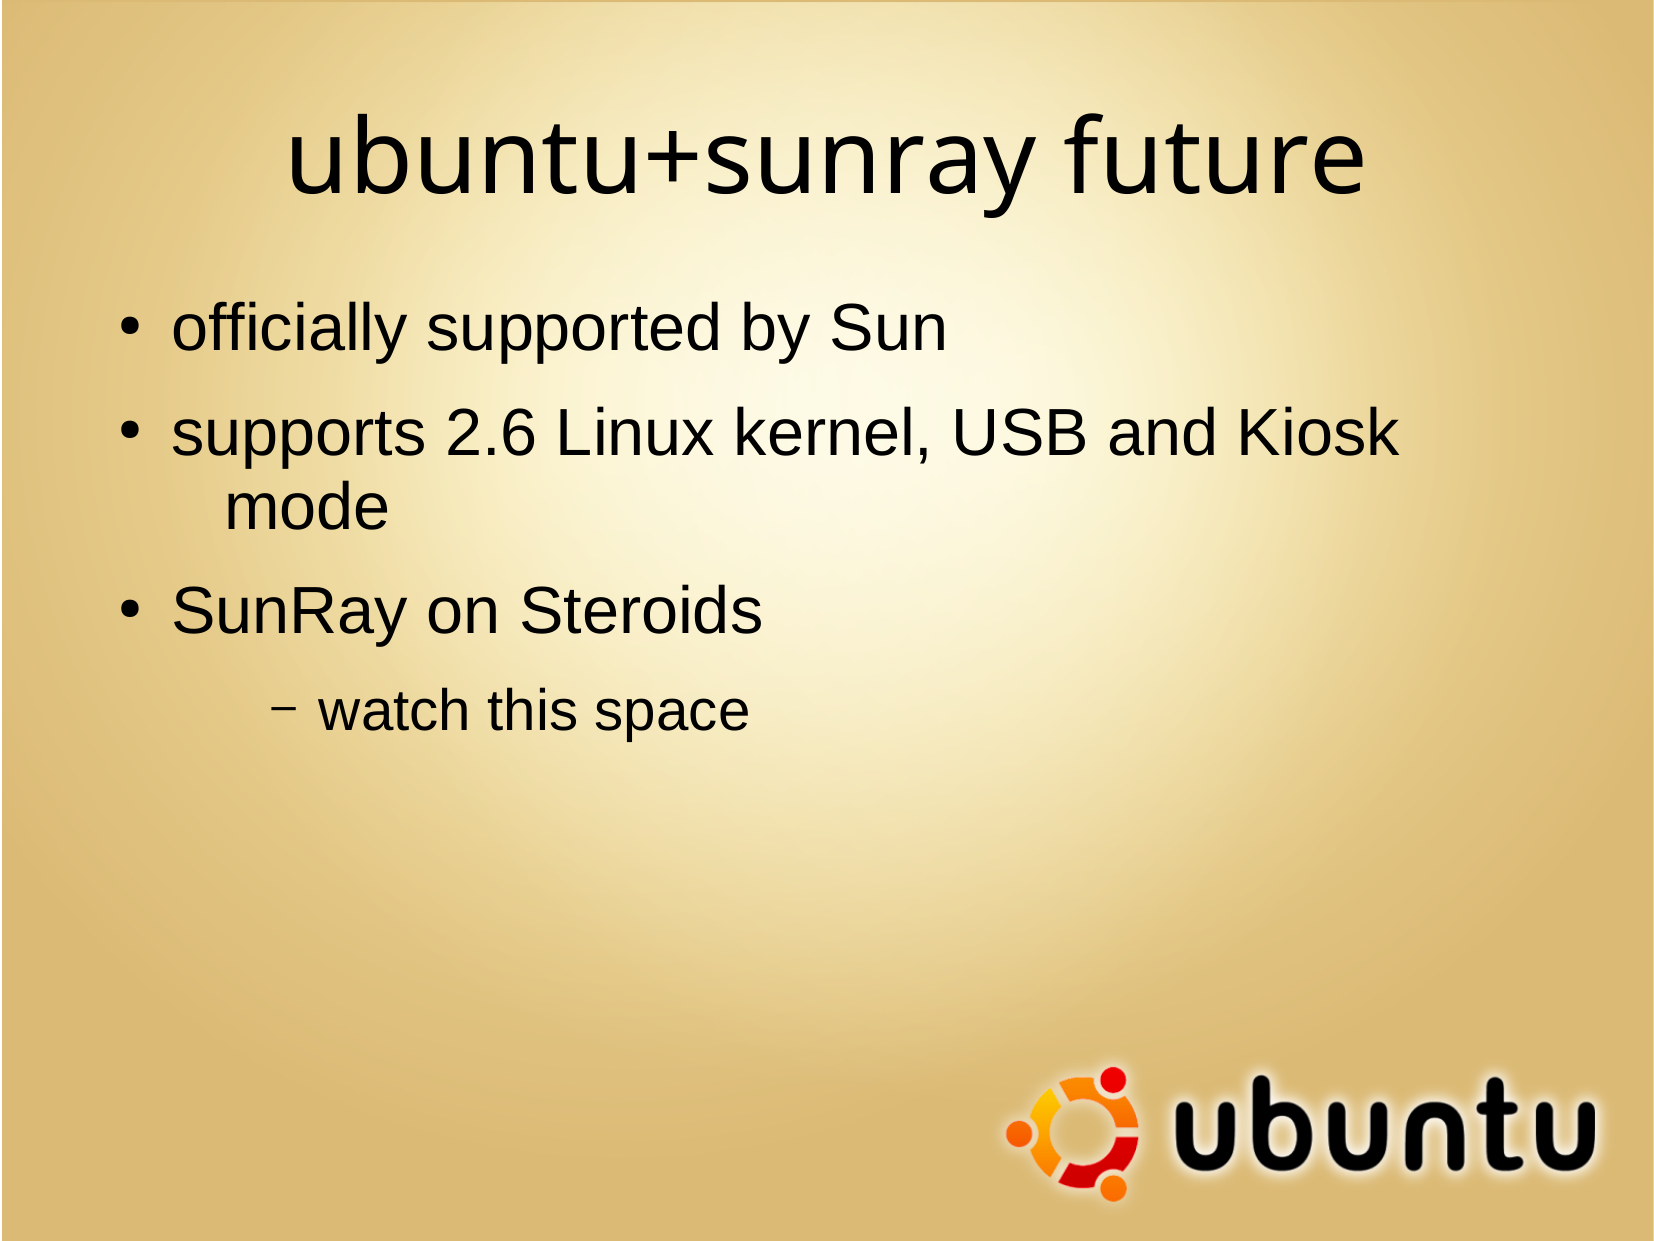

# ubuntu+sunray future
officially supported by Sun
supports 2.6 Linux kernel, USB and Kiosk mode
SunRay on Steroids
watch this space